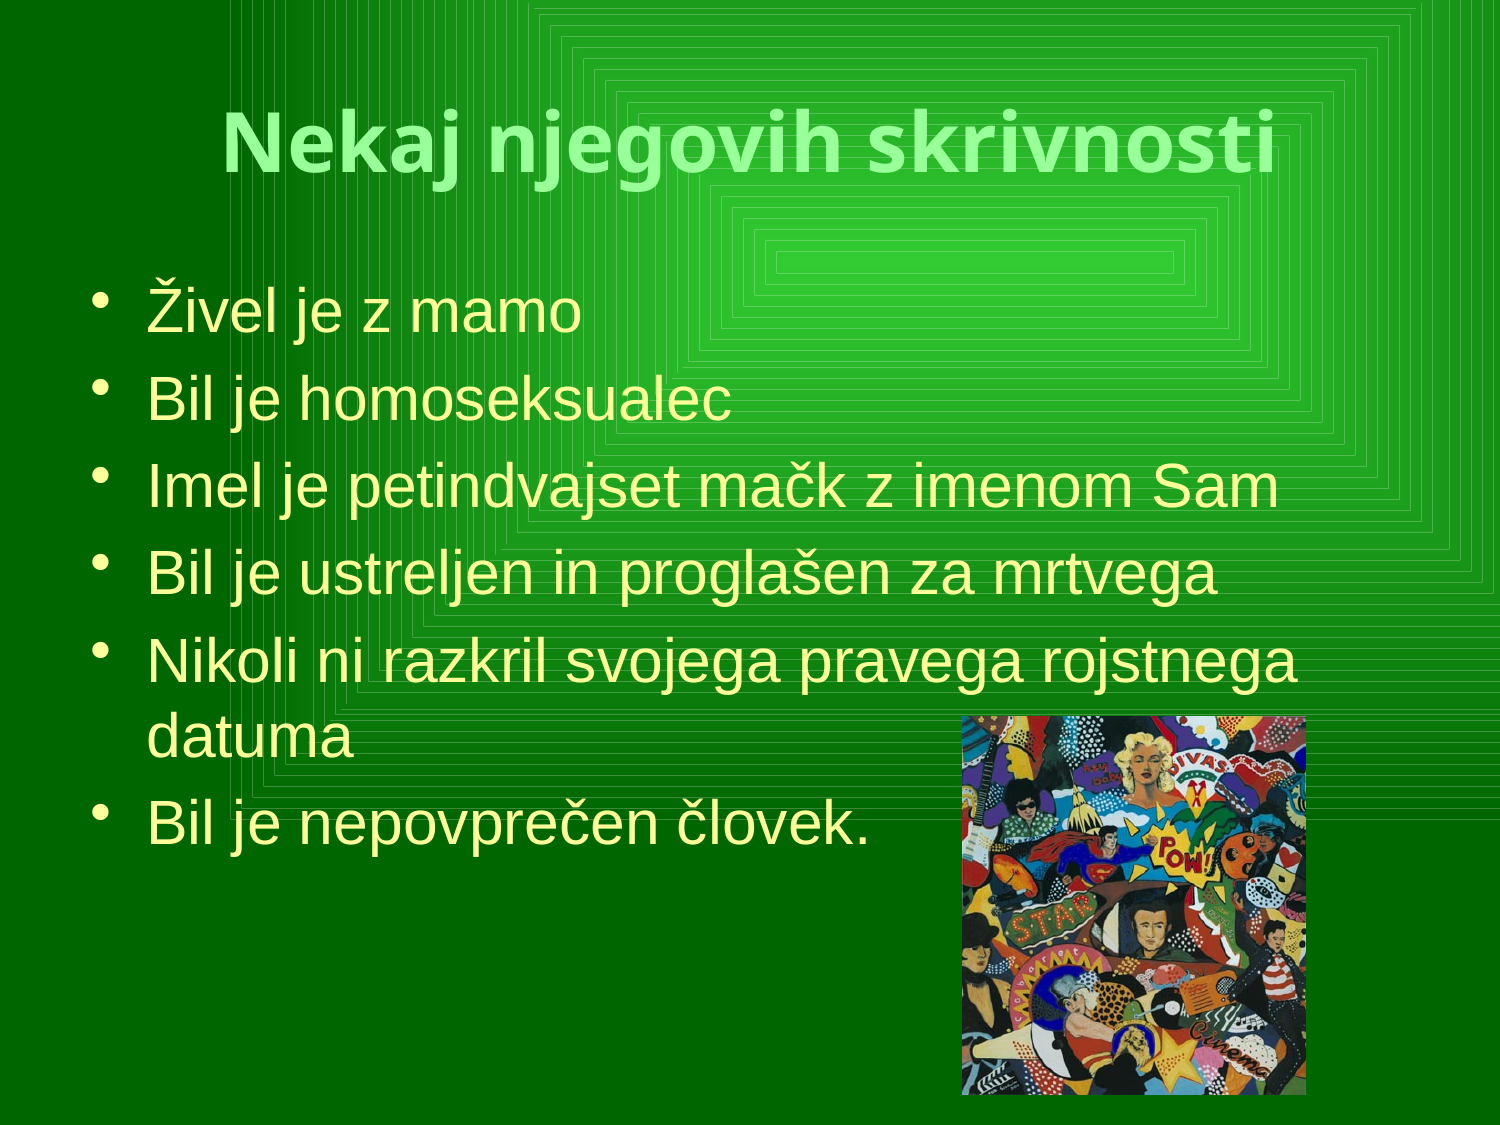

# Nekaj njegovih skrivnosti
Živel je z mamo
Bil je homoseksualec
Imel je petindvajset mačk z imenom Sam
Bil je ustreljen in proglašen za mrtvega
Nikoli ni razkril svojega pravega rojstnega datuma
Bil je nepovprečen človek.